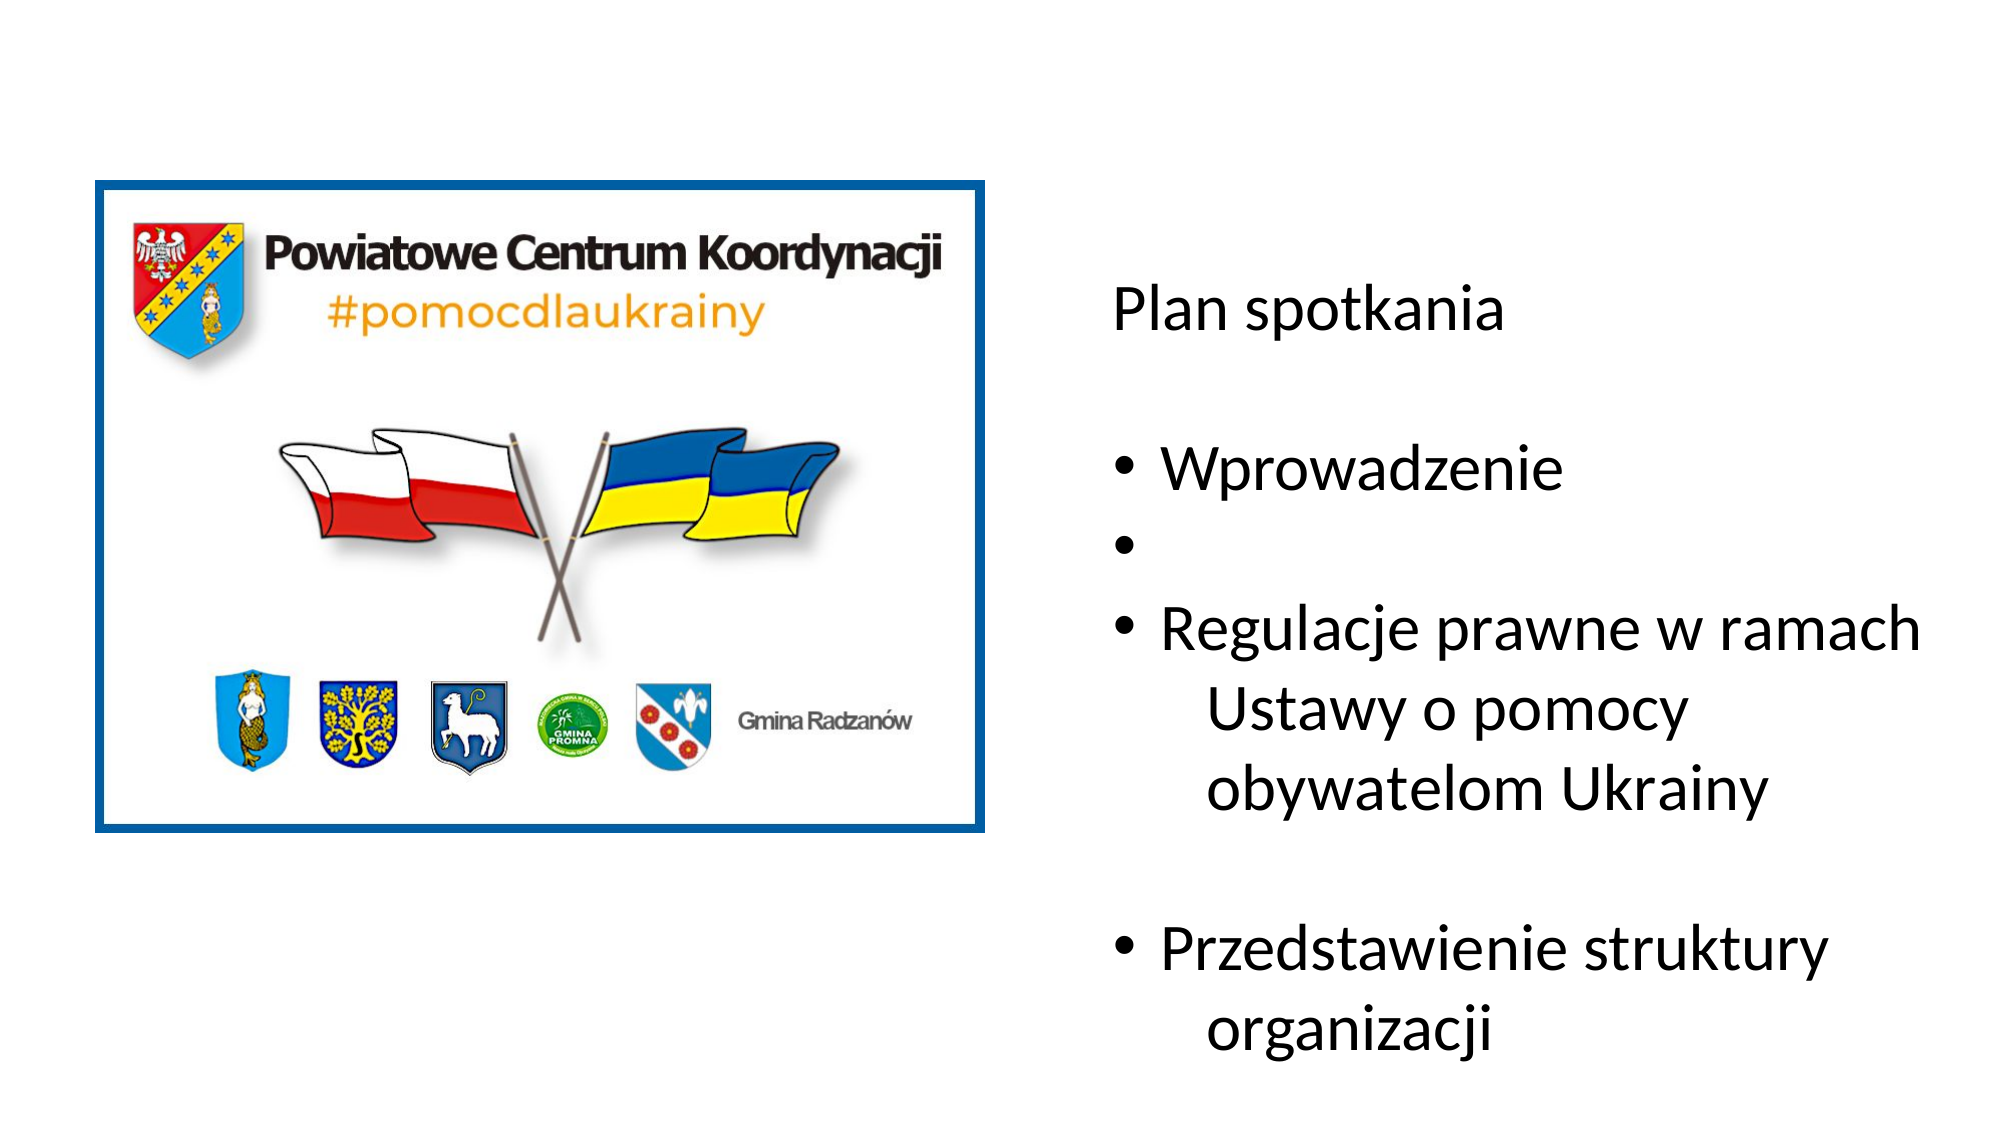

Plan spotkania
Wprowadzenie
Regulacje prawne w ramach Ustawy o pomocy obywatelom Ukrainy
Przedstawienie struktury organizacji